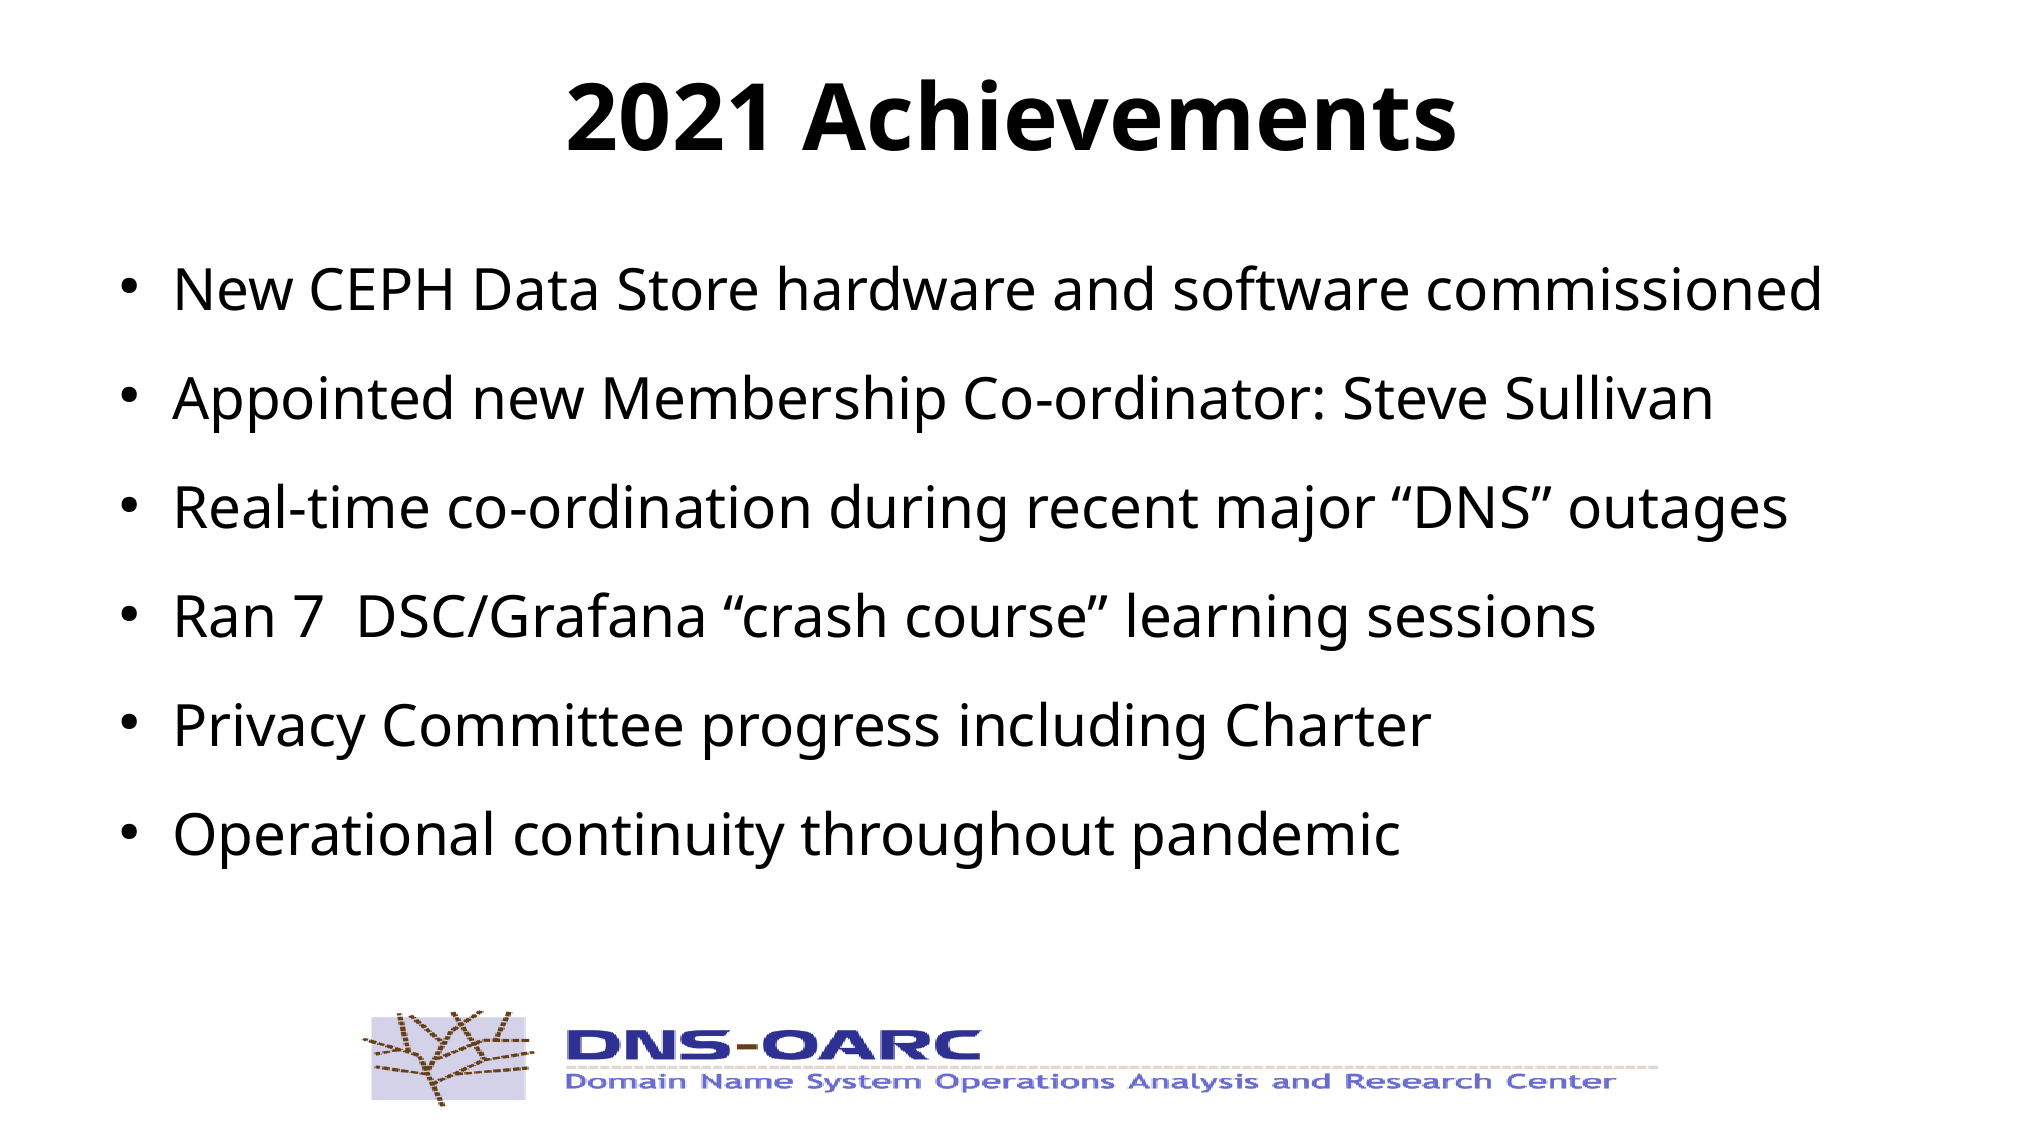

# 2021 Achievements
New CEPH Data Store hardware and software commissioned
Appointed new Membership Co-ordinator: Steve Sullivan
Real-time co-ordination during recent major “DNS” outages
Ran 7 DSC/Grafana “crash course” learning sessions
Privacy Committee progress including Charter
Operational continuity throughout pandemic